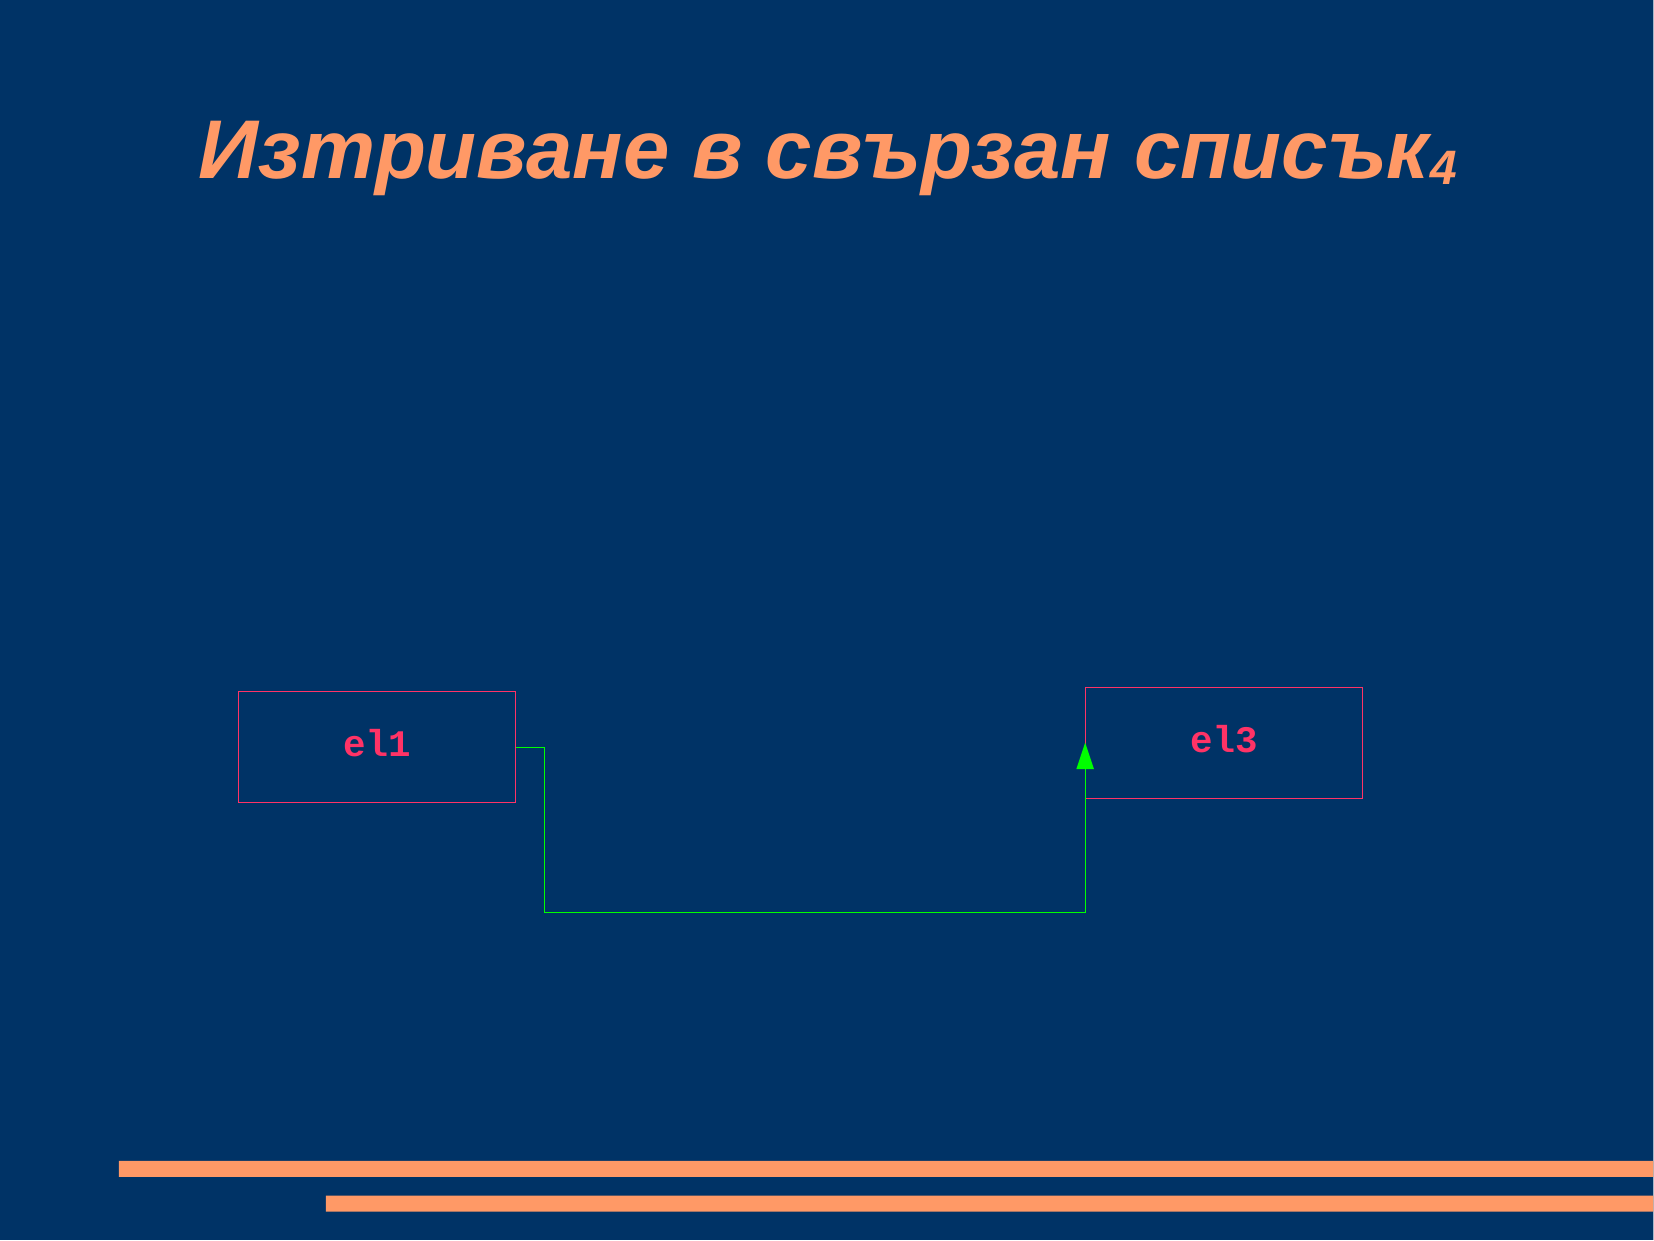

# Изтриване в свързан списък4
el3
el1